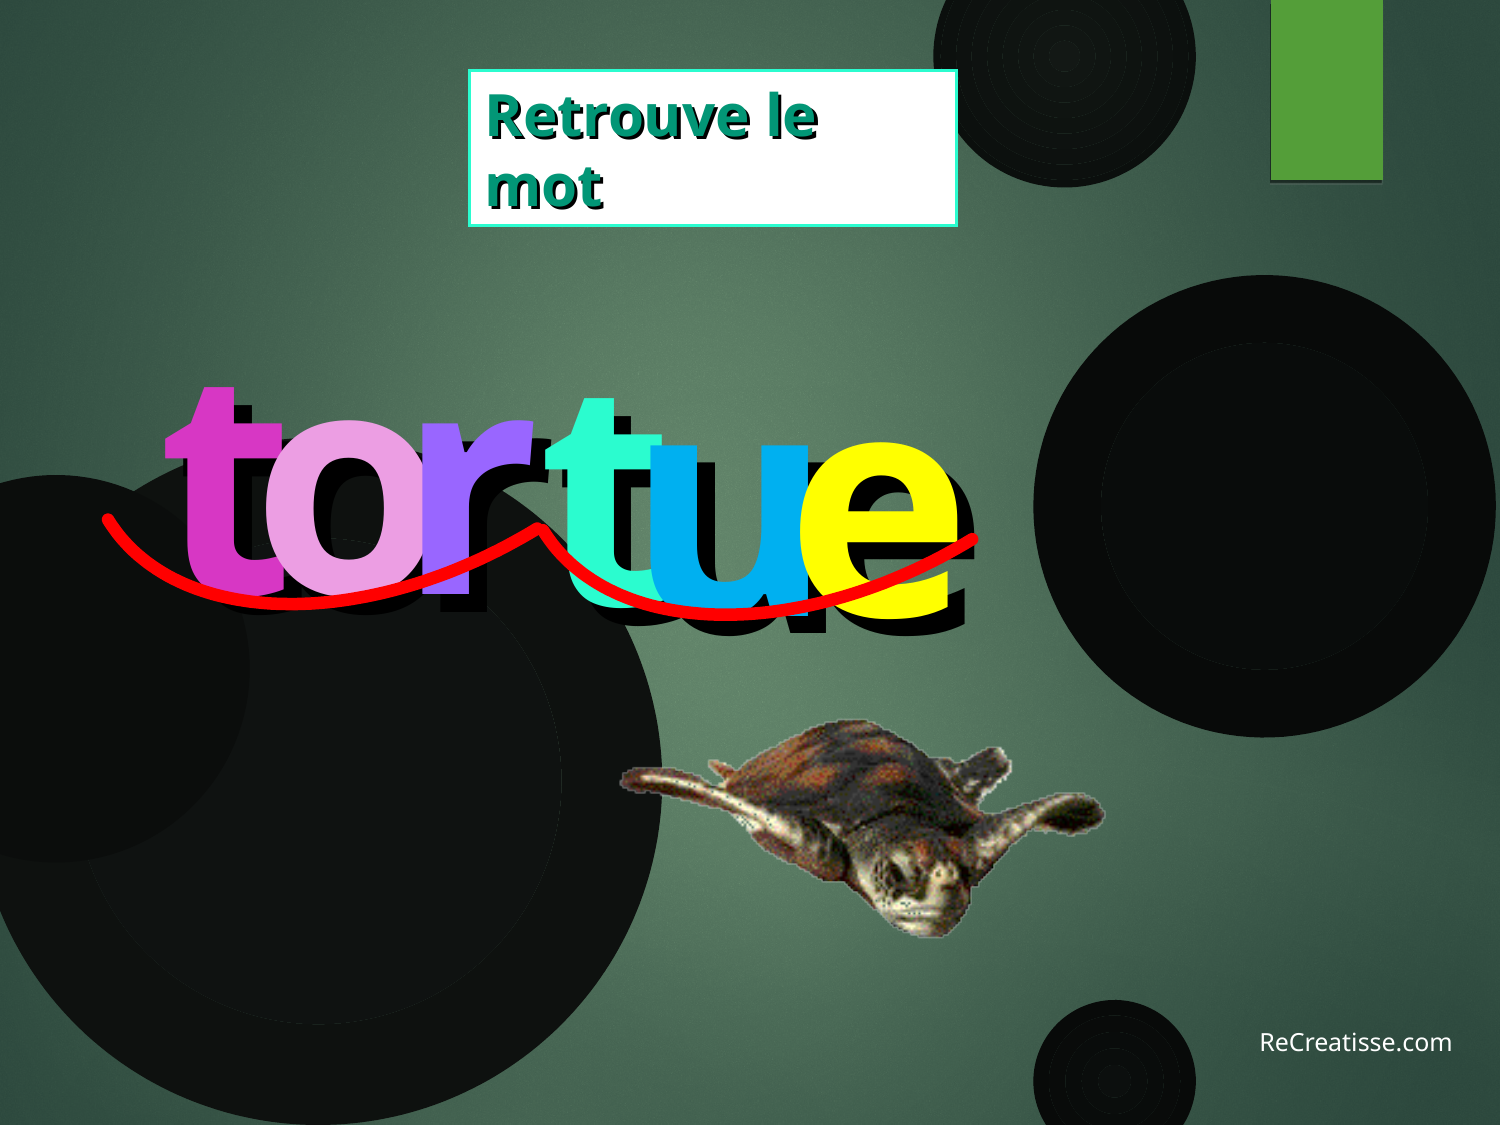

Retrouve le mot
t
o
r
t
u
e
ReCreatisse.com